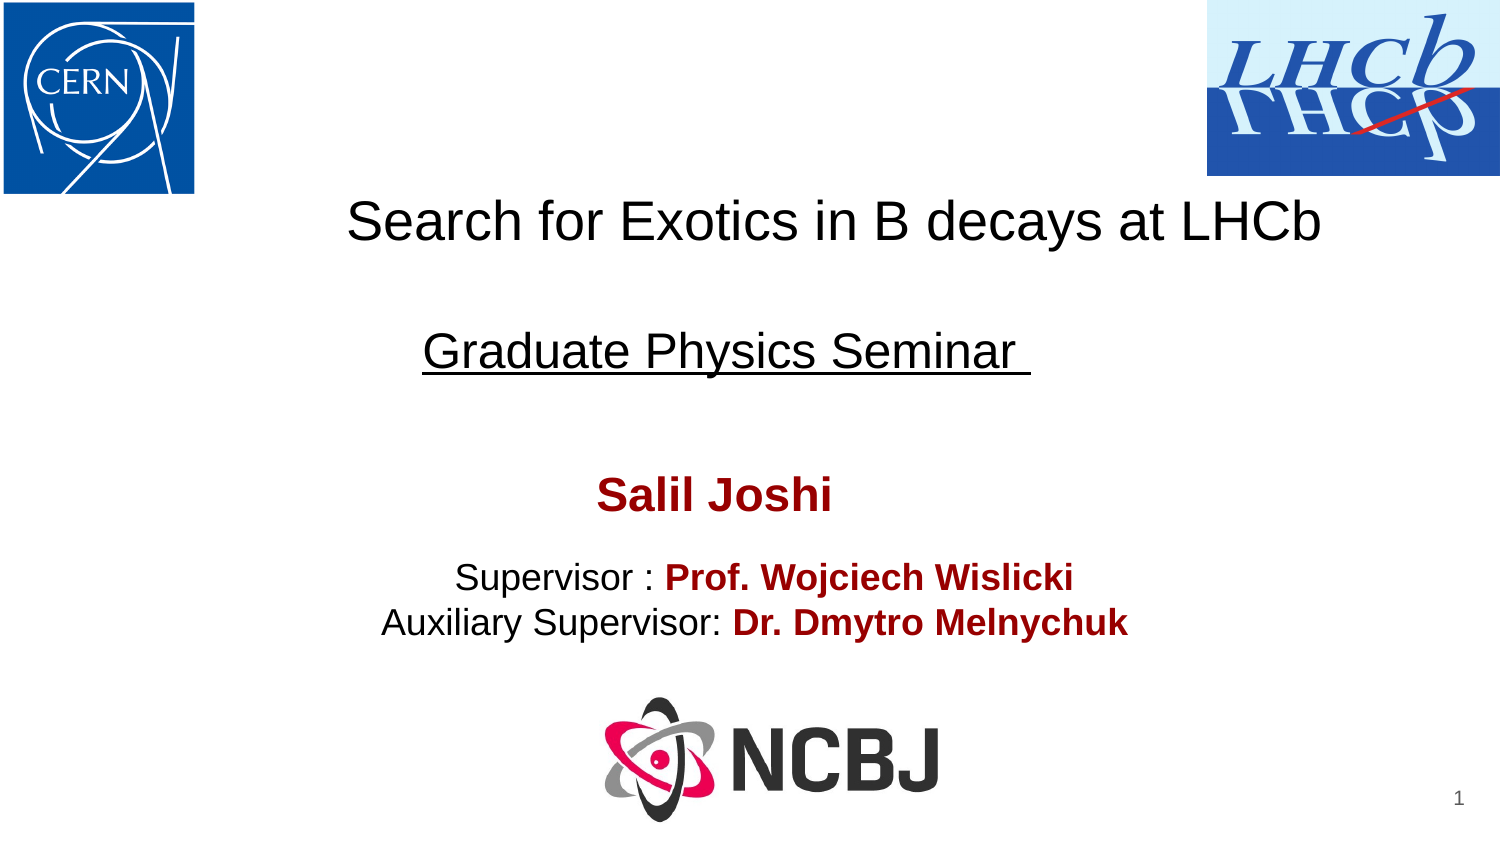

# Search for Exotics in B decays at LHCb
 Graduate Physics Seminar
 Salil Joshi
 Supervisor : Prof. Wojciech Wislicki
 Auxiliary Supervisor: Dr. Dmytro Melnychuk
1